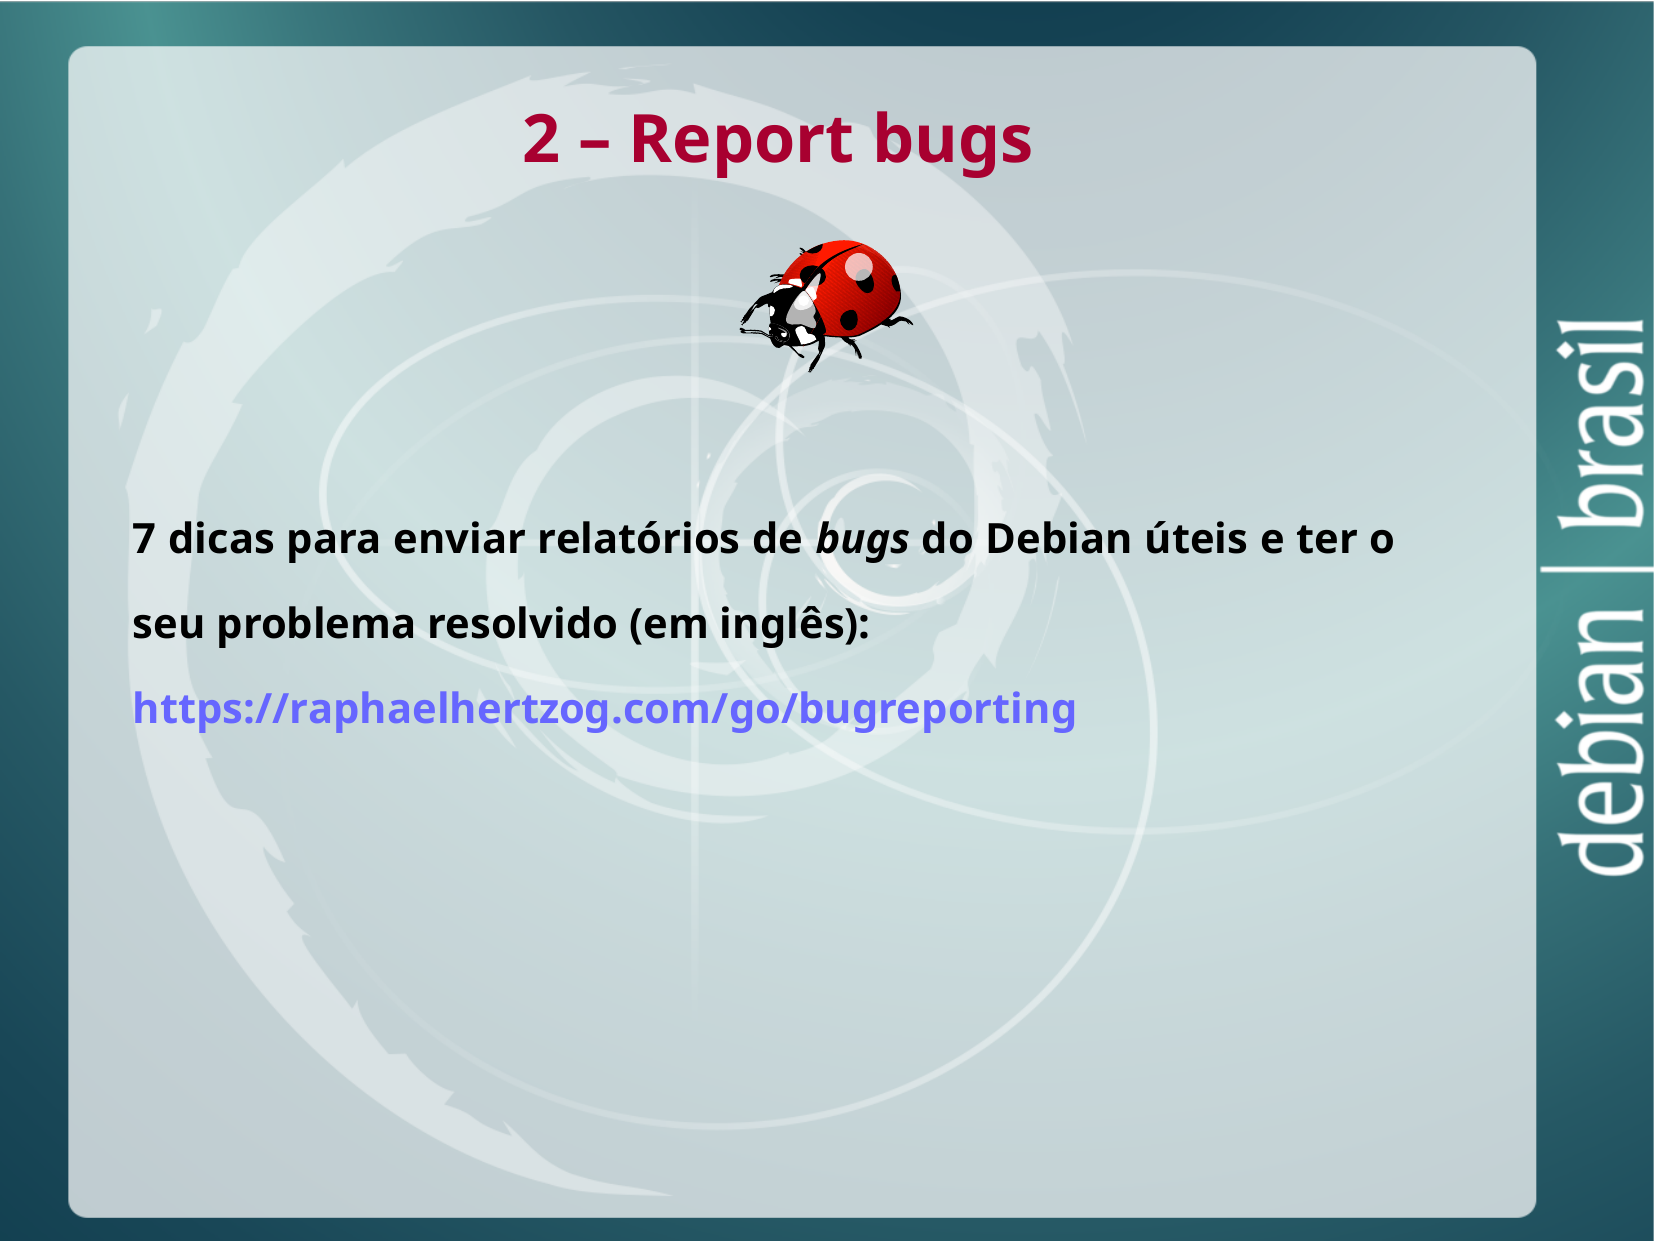

2 – Report bugs
7 dicas para enviar relatórios de bugs do Debian úteis e ter o seu problema resolvido (em inglês):
https://raphaelhertzog.com/go/bugreporting